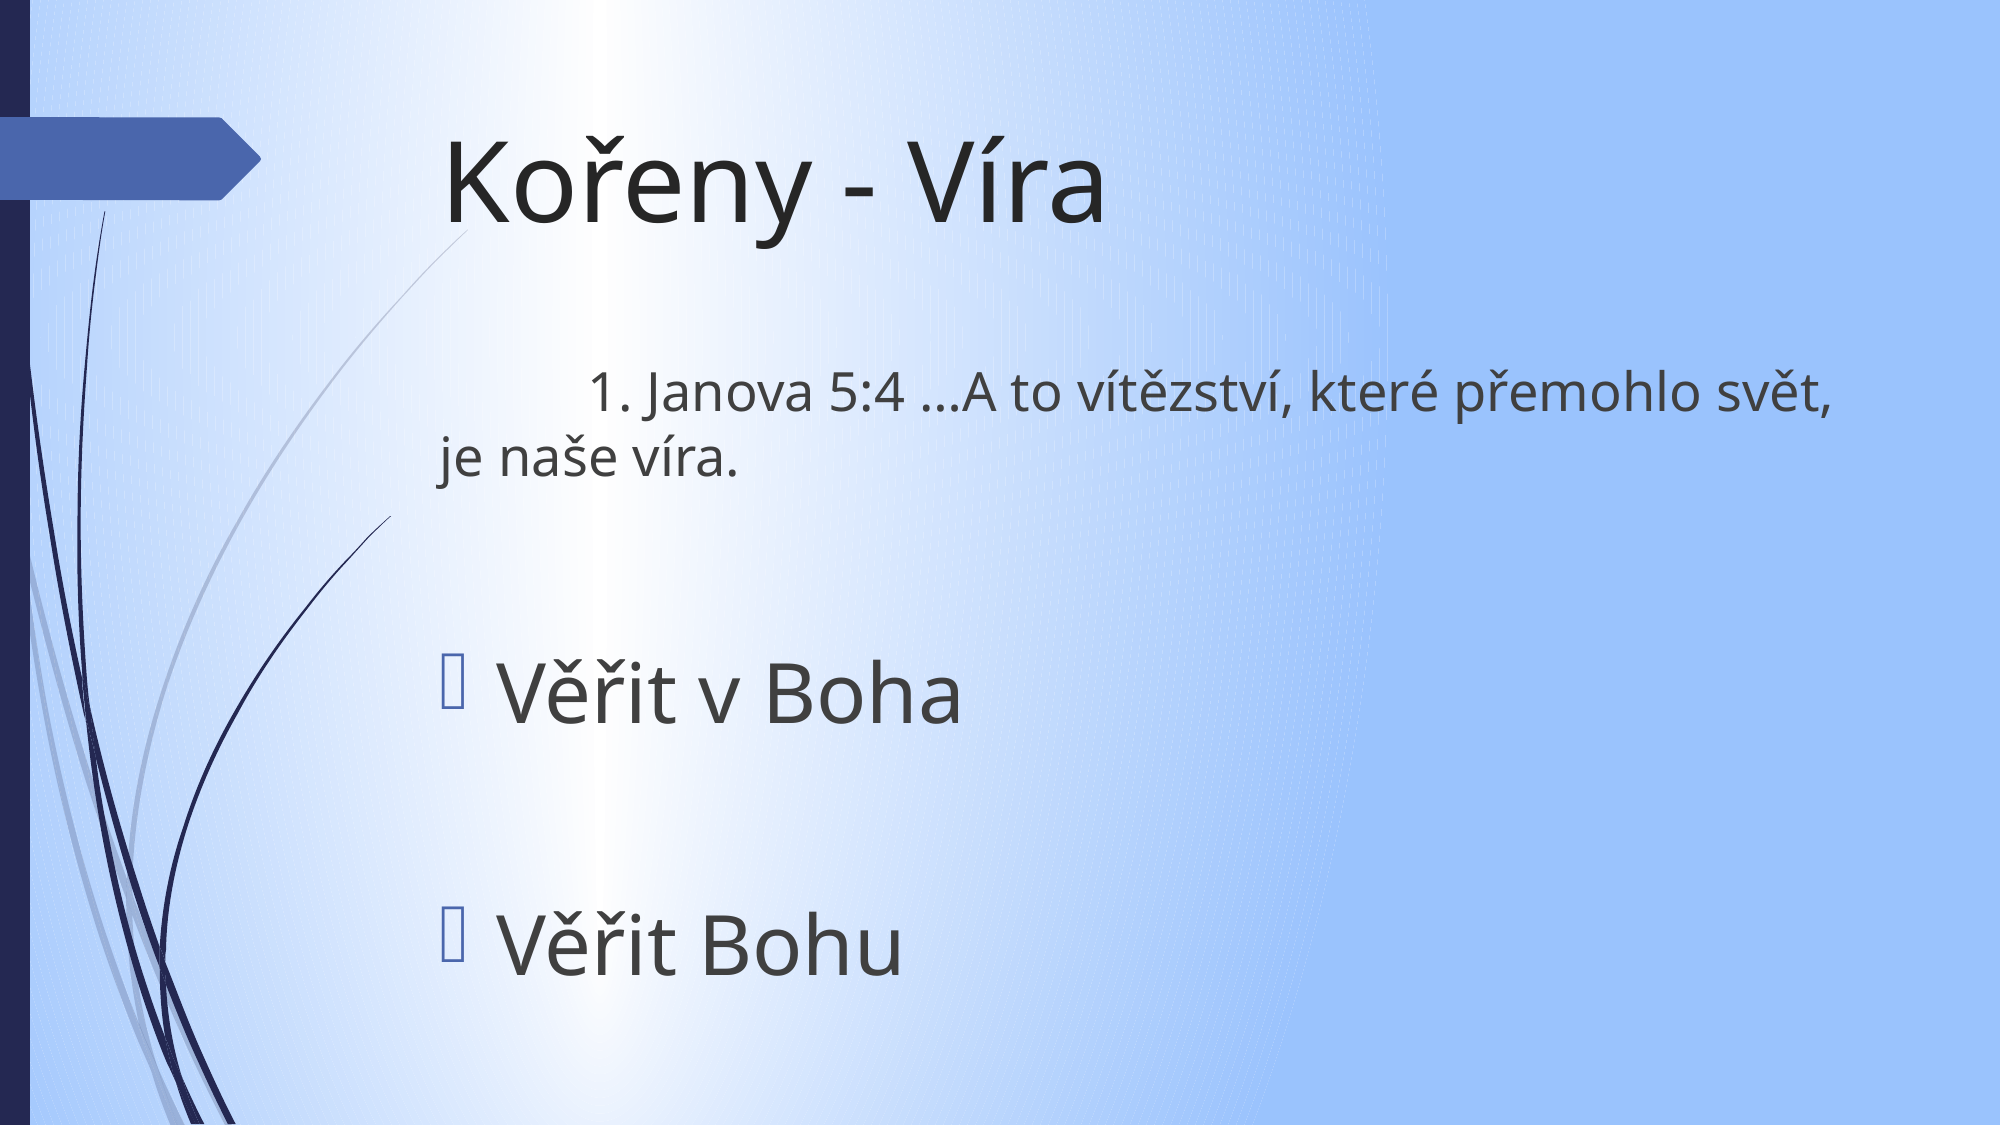

# Kořeny - Víra
		1. Janova 5:4 …A to vítězství, které přemohlo svět, je naše víra.
Věřit v Boha
Věřit Bohu